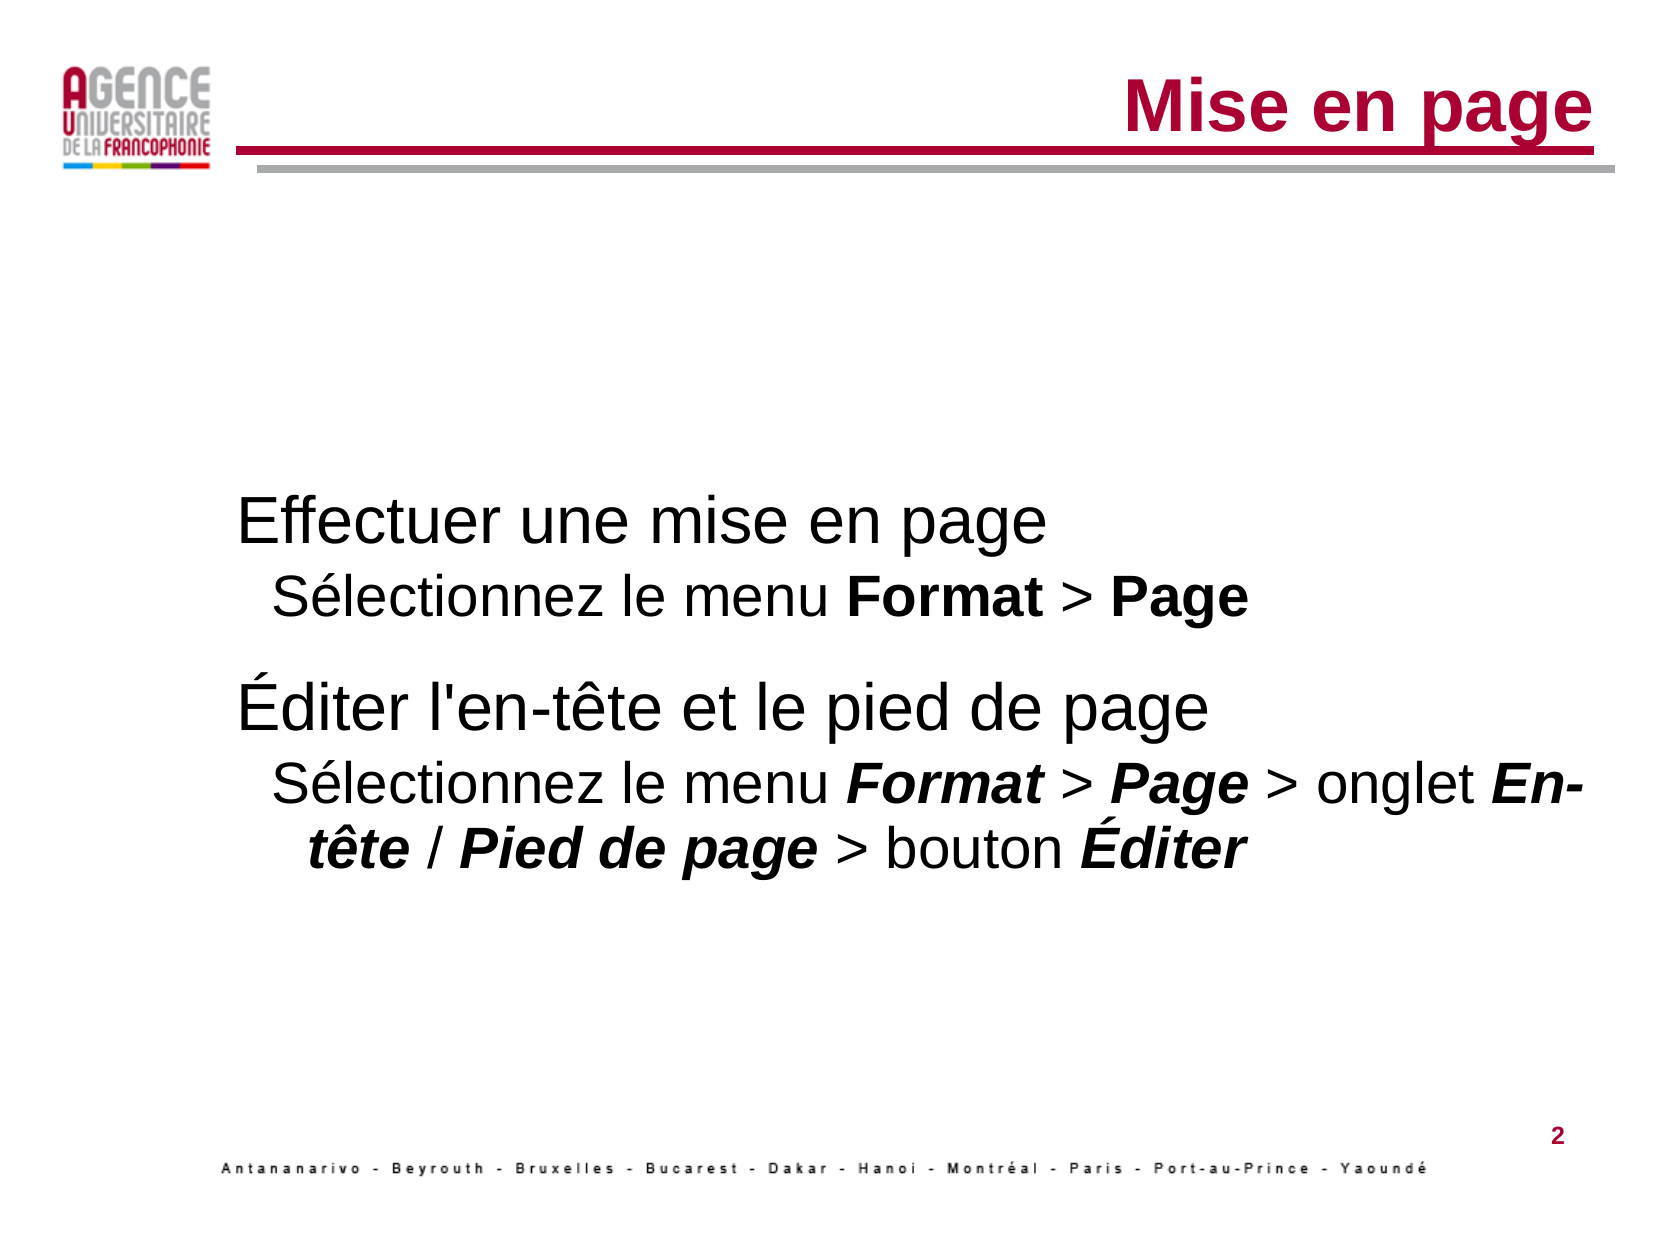

# Mise en page
Effectuer une mise en page
Sélectionnez le menu Format > Page
Éditer l'en-tête et le pied de page
Sélectionnez le menu Format > Page > onglet En-tête / Pied de page > bouton Éditer
2